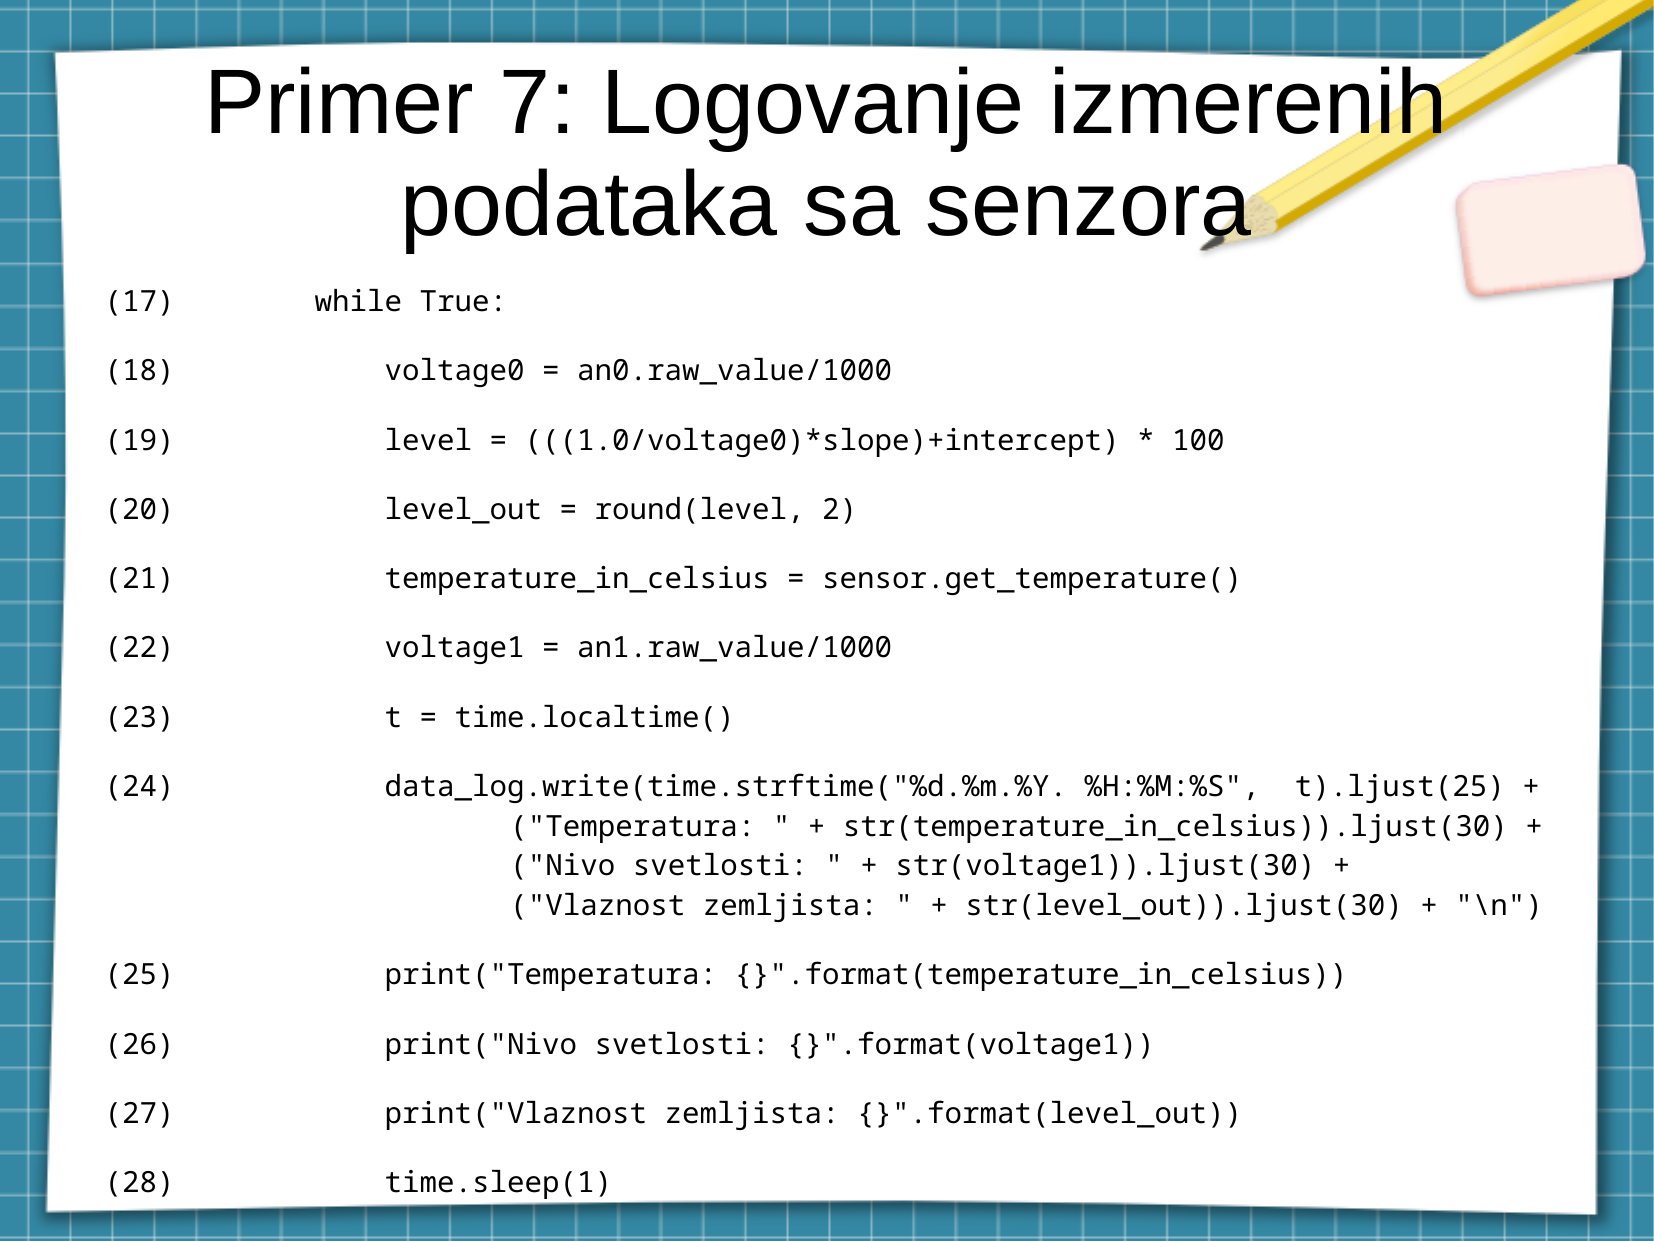

# Primer 7: Logovanje izmerenih podataka sa senzora
while True:
 voltage0 = an0.raw_value/1000
 level = (((1.0/voltage0)*slope)+intercept) * 100
 level_out = round(level, 2)
 temperature_in_celsius = sensor.get_temperature()
 voltage1 = an1.raw_value/1000
 t = time.localtime()
 data_log.write(time.strftime("%d.%m.%Y. %H:%M:%S", t).ljust(25) + 				 ("Temperatura: " + str(temperature_in_celsius)).ljust(30) + 				 ("Nivo svetlosti: " + str(voltage1)).ljust(30) + 	 				 ("Vlaznost zemljista: " + str(level_out)).ljust(30) + "\n")
 print("Temperatura: {}".format(temperature_in_celsius))
 print("Nivo svetlosti: {}".format(voltage1))
 print("Vlaznost zemljista: {}".format(level_out))
 time.sleep(1)